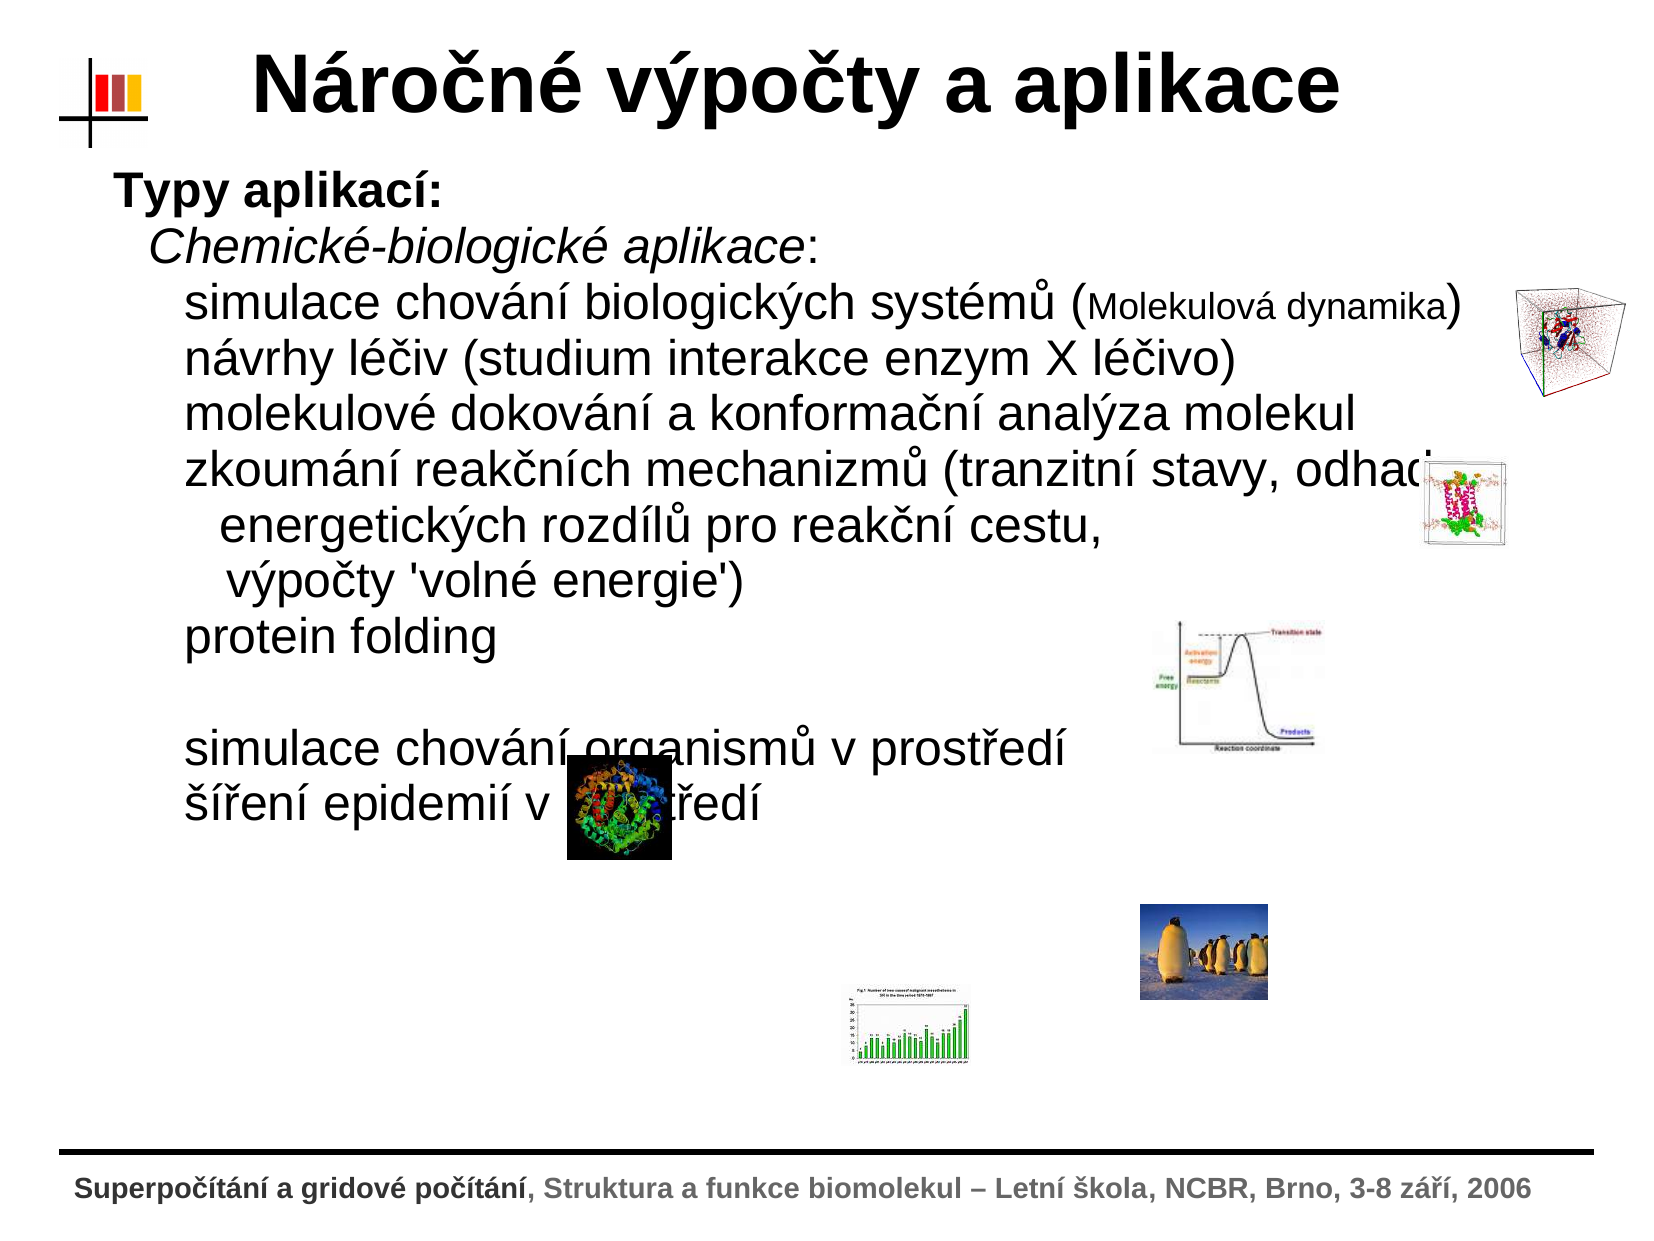

Náročné výpočty a aplikace
Typy aplikací:
Chemické-biologické aplikace:
simulace chování biologických systémů (Molekulová dynamika)
návrhy léčiv (studium interakce enzym X léčivo)
molekulové dokování a konformační analýza molekul
zkoumání reakčních mechanizmů (tranzitní stavy, odhady energetických rozdílů pro reakční cestu,
 výpočty 'volné energie')
protein folding
simulace chování organismů v prostředí
šíření epidemií v prostředí
Superpočítání a gridové počítání, Struktura a funkce biomolekul – Letní škola, NCBR, Brno, 3-8 září, 2006